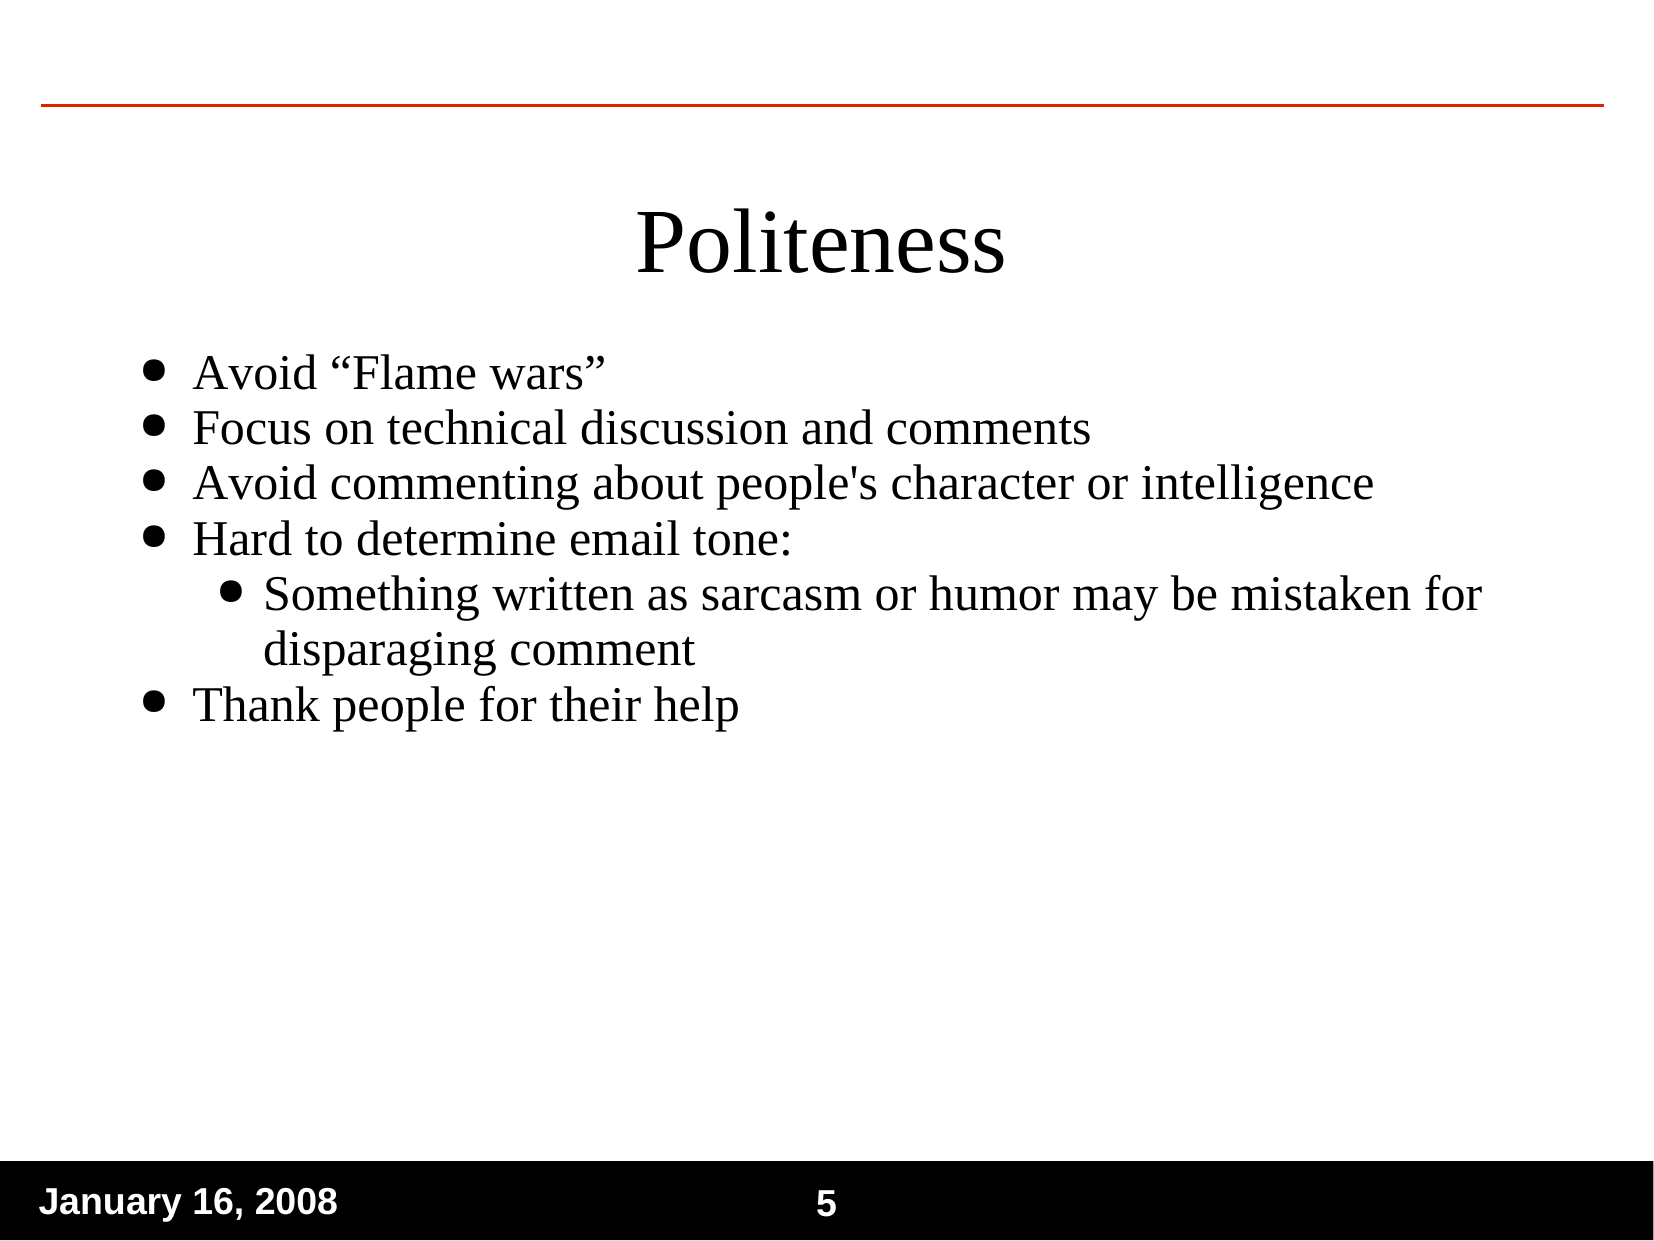

# Politeness
Avoid “Flame wars”
Focus on technical discussion and comments
Avoid commenting about people's character or intelligence
Hard to determine email tone:
Something written as sarcasm or humor may be mistaken for disparaging comment
Thank people for their help